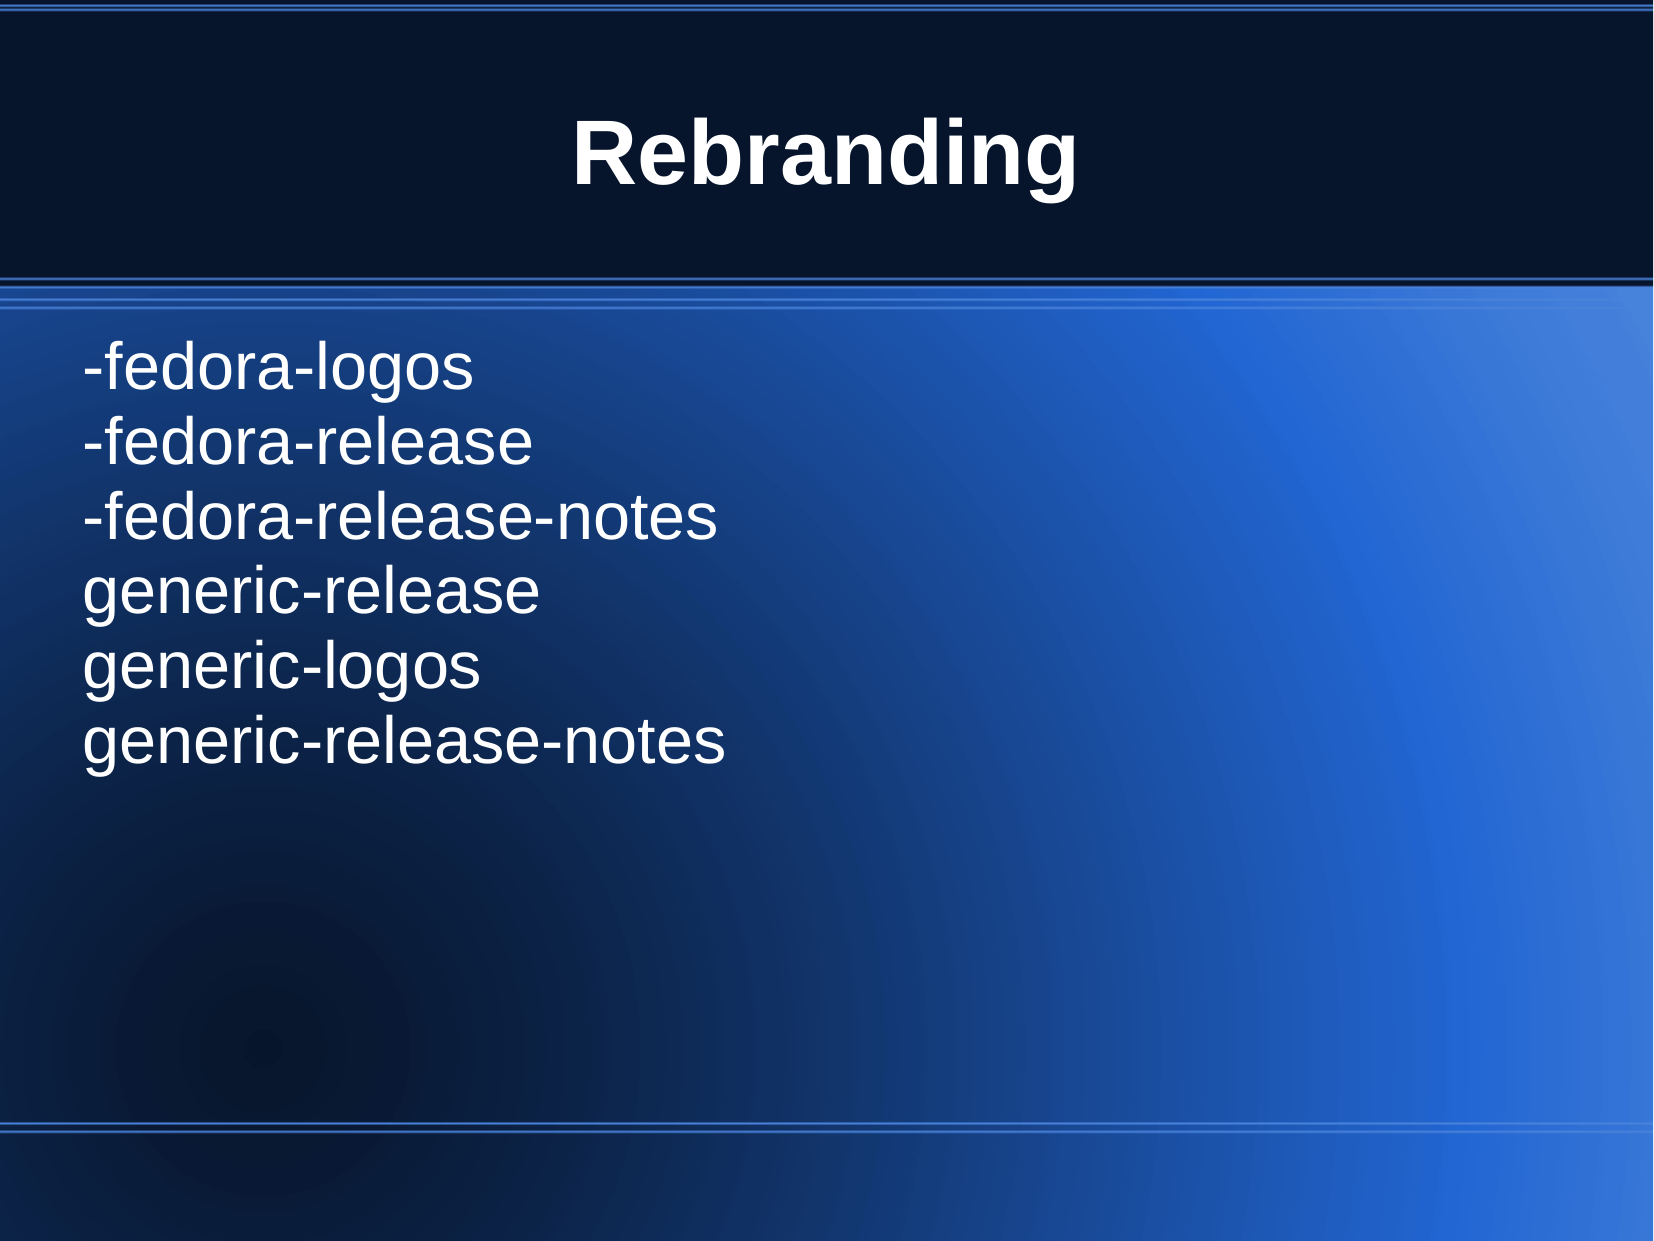

# Rebranding
-fedora-logos
-fedora-release
-fedora-release-notes
generic-release
generic-logos
generic-release-notes